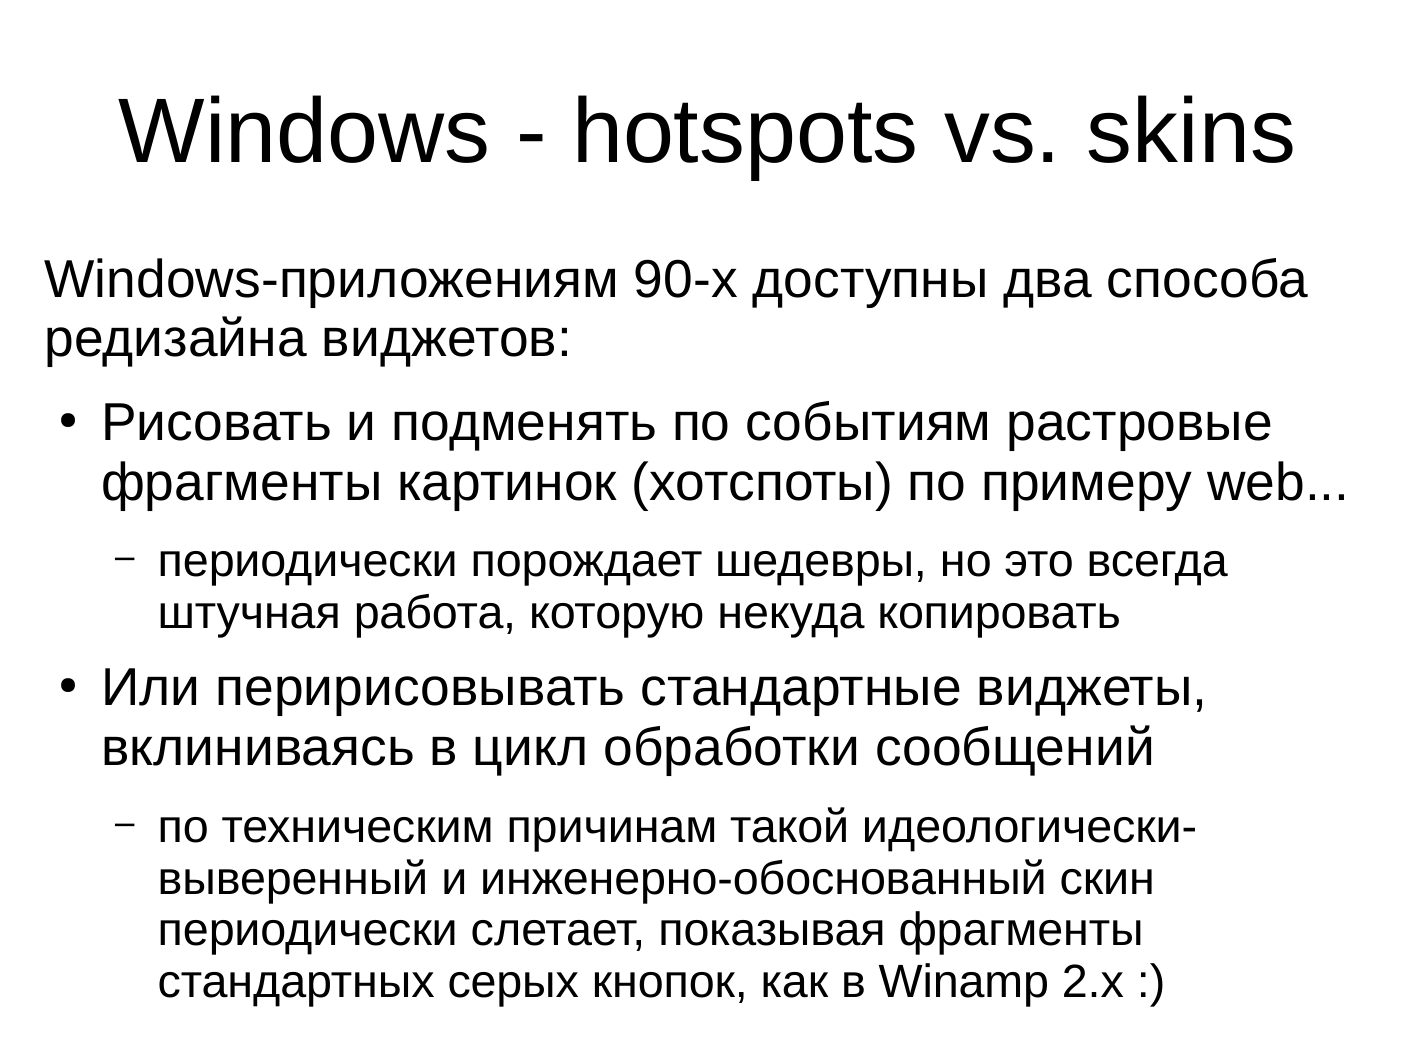

# Windows - hotspots vs. skins
Windows-приложениям 90-х доступны два способа редизайна виджетов:
Рисовать и подменять по событиям растровые фрагменты картинок (хотспоты) по примеру web...
периодически порождает шедевры, но это всегда штучная работа, которую некуда копировать
Или перирисовывать стандартные виджеты, вклиниваясь в цикл обработки сообщений
по техническим причинам такой идеологически-выверенный и инженерно-обоснованный скин периодически слетает, показывая фрагменты стандартных серых кнопок, как в Winamp 2.x :)